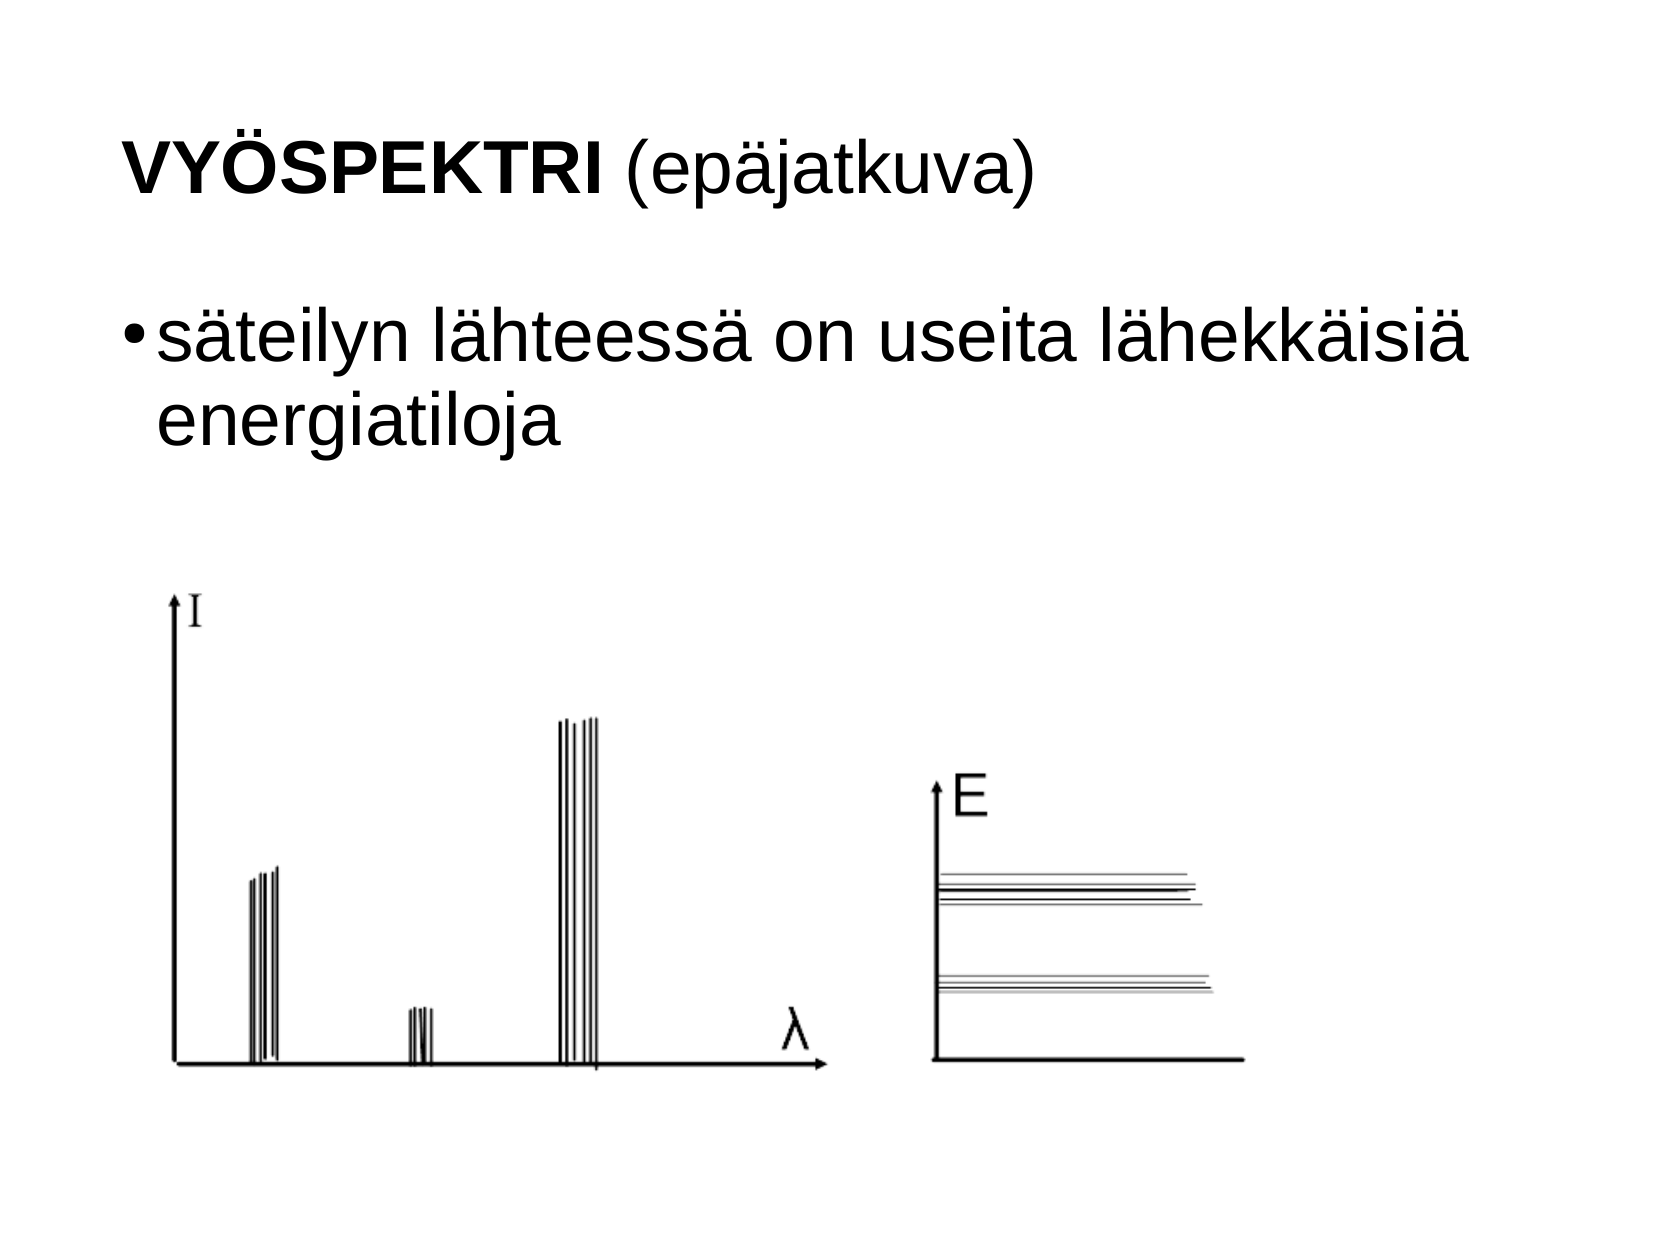

VYÖSPEKTRI (epäjatkuva)
säteilyn lähteessä on useita lähekkäisiä energiatiloja